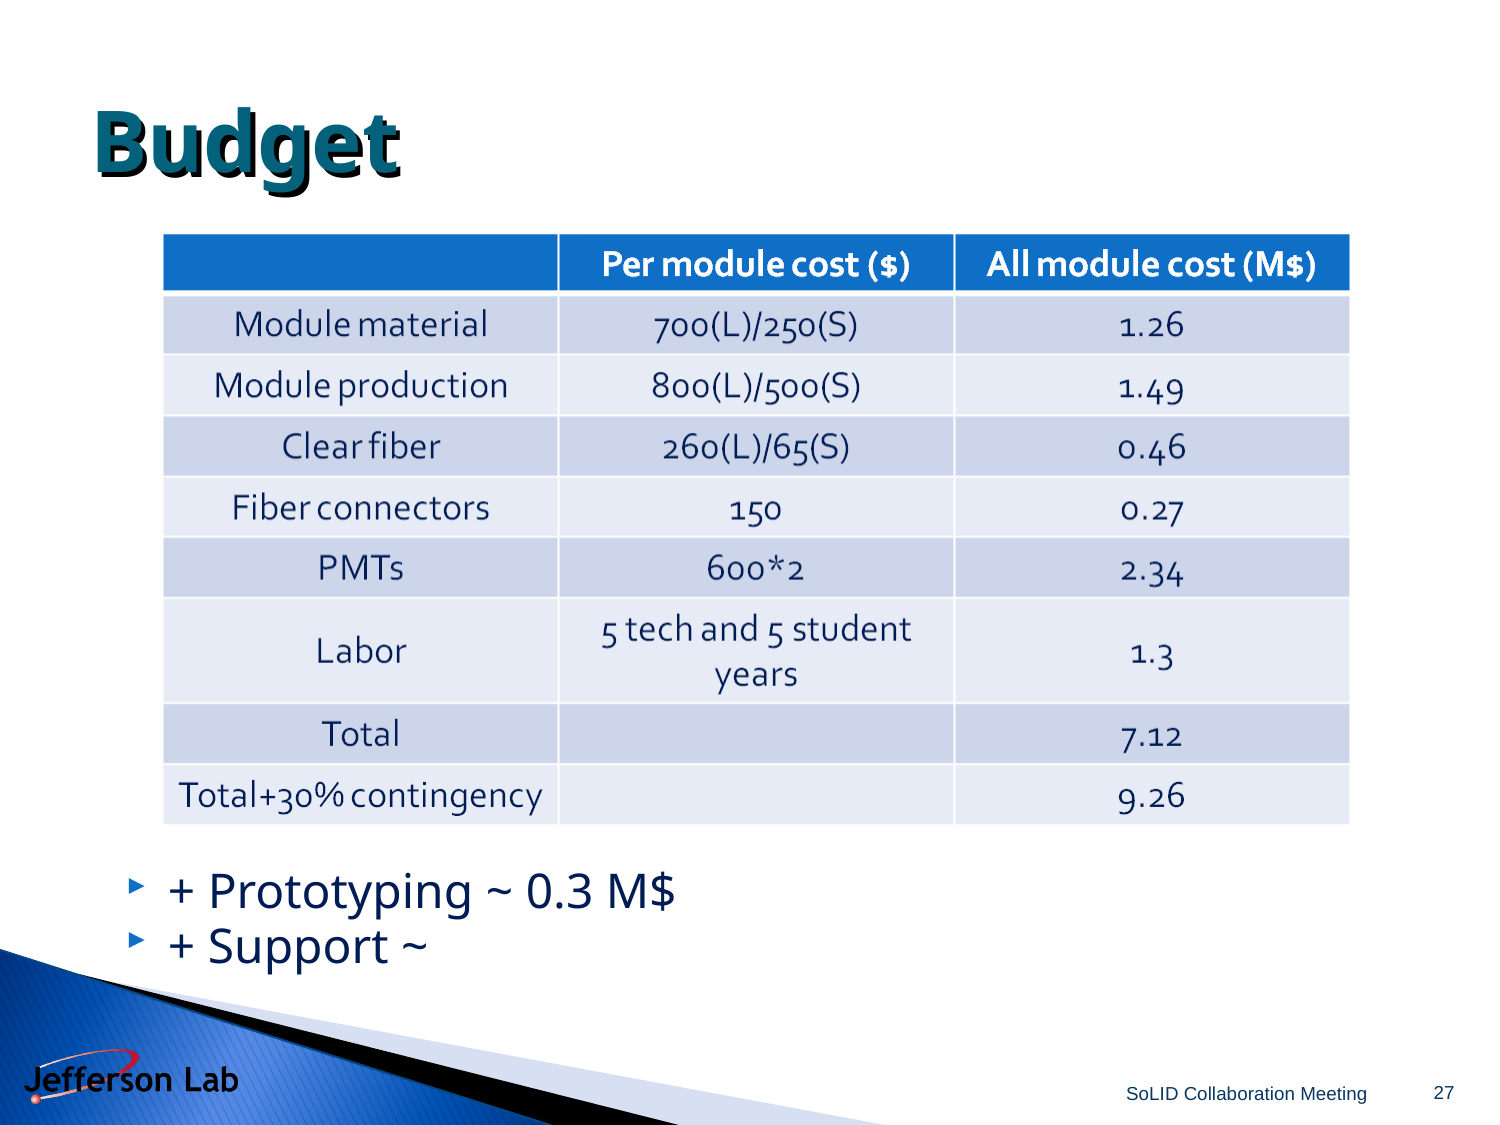

# Budget
+ Prototyping ~ 0.3 M$
+ Support ~
SoLID Collaboration Meeting
26